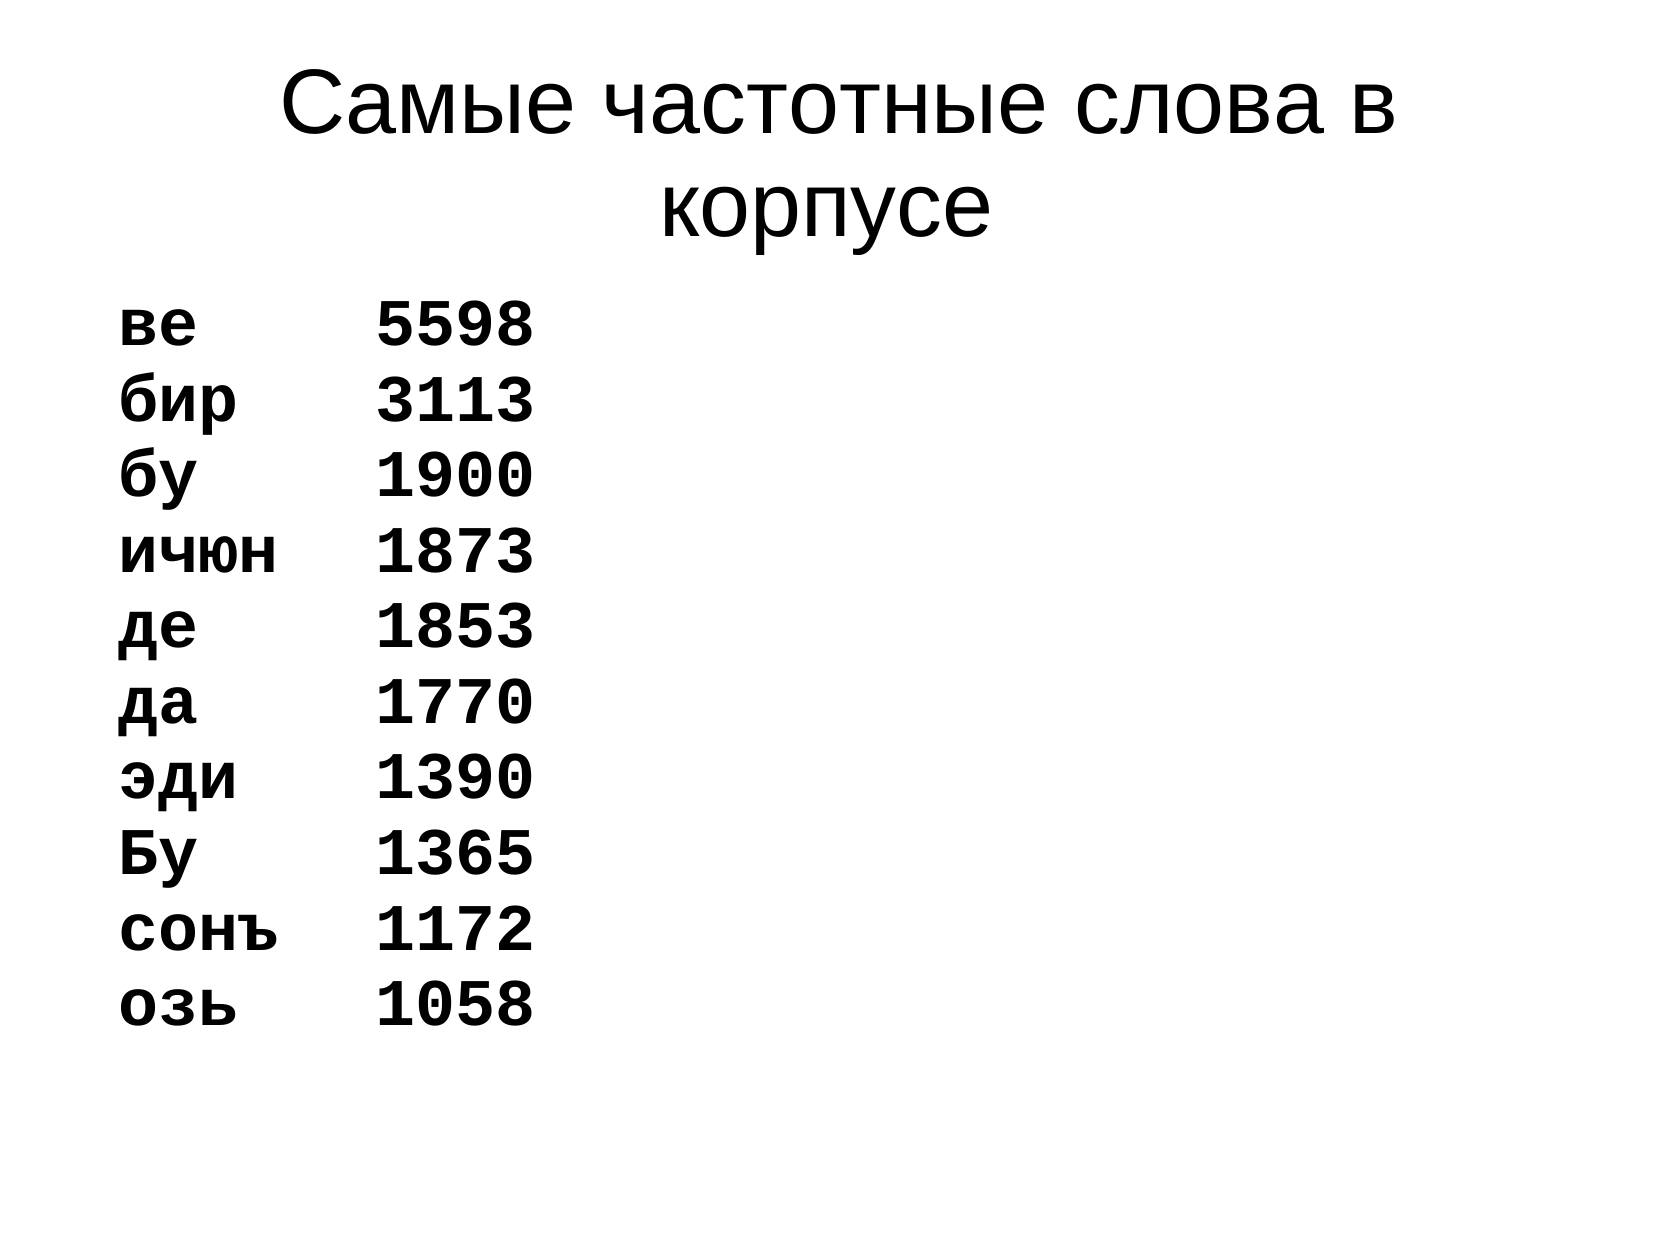

# Самые частотные слова в корпусе
ве			5598
бир		3113
бу			1900
ичюн		1873
де			1853
да			1770
эди		1390
Бу			1365
сонъ		1172
озь		1058